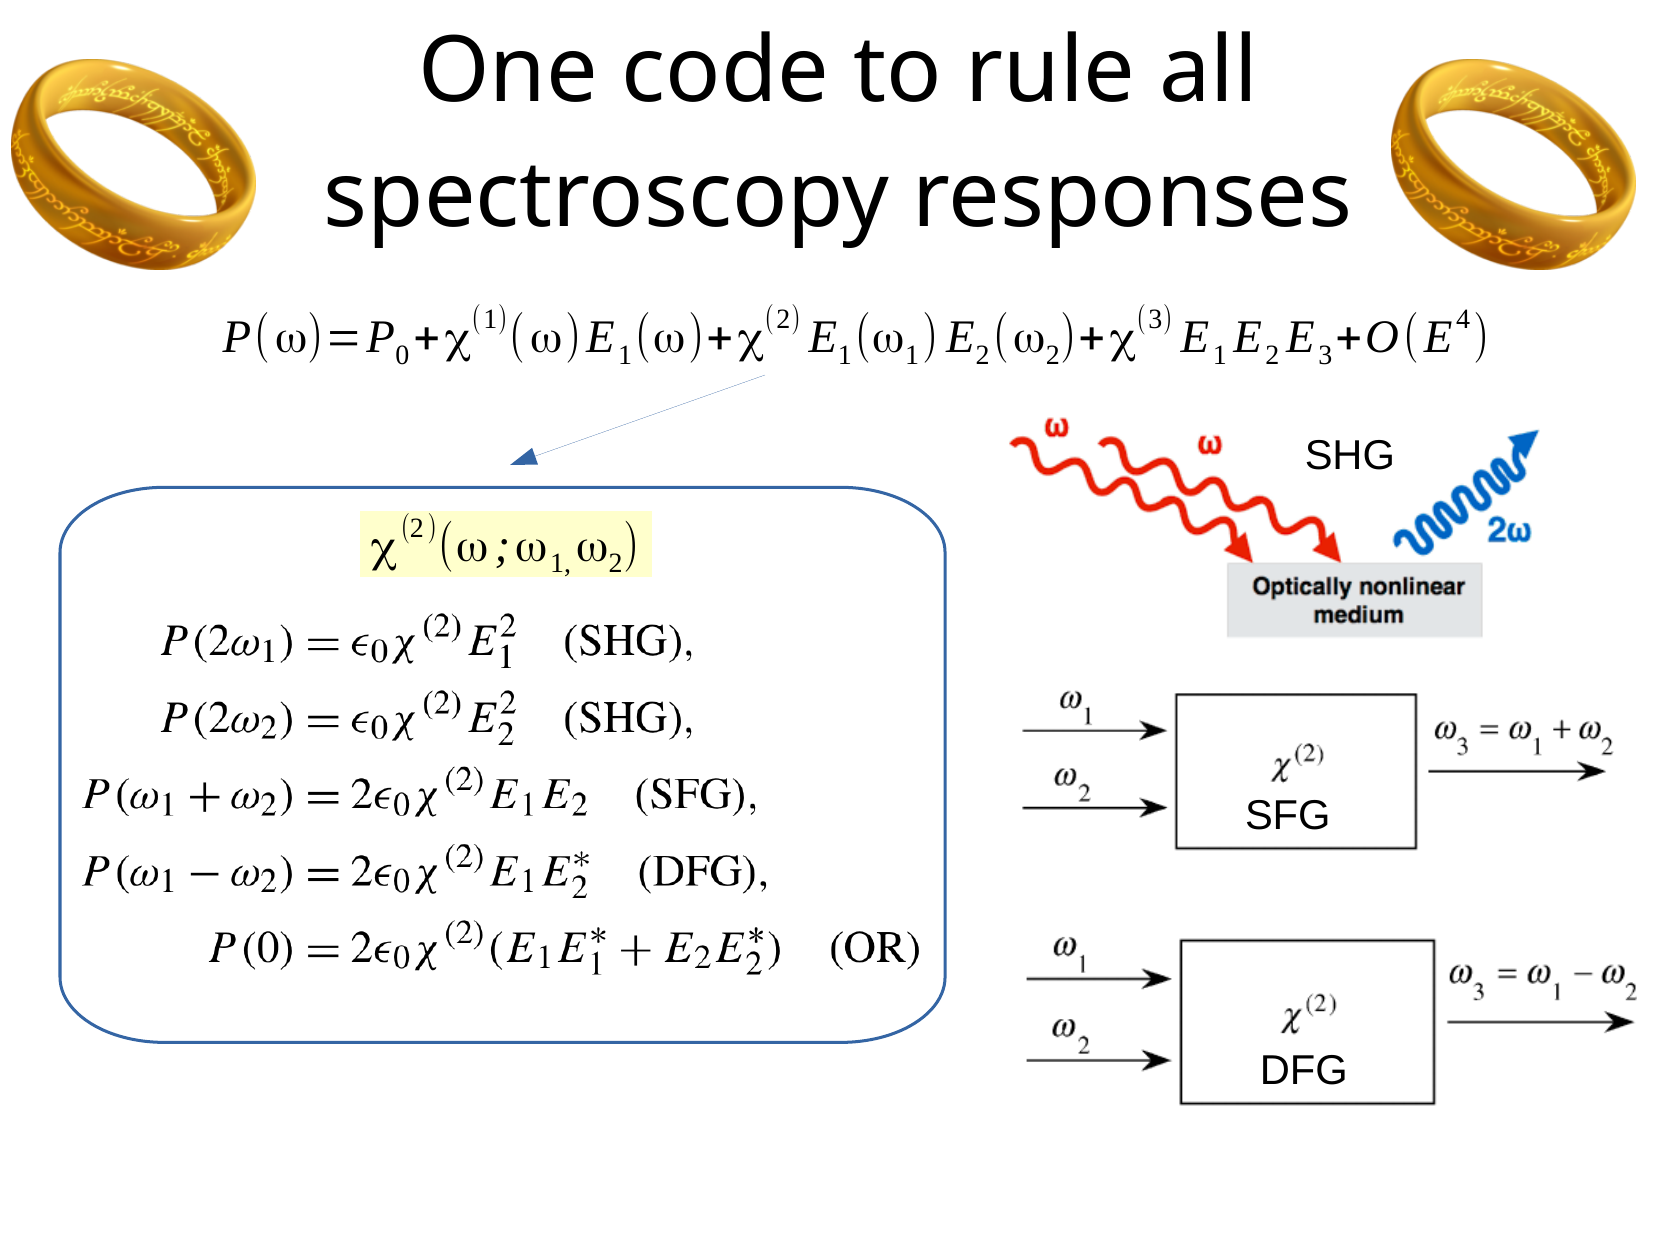

# One code to rule all spectroscopy responses
SHG
SFG
DFG